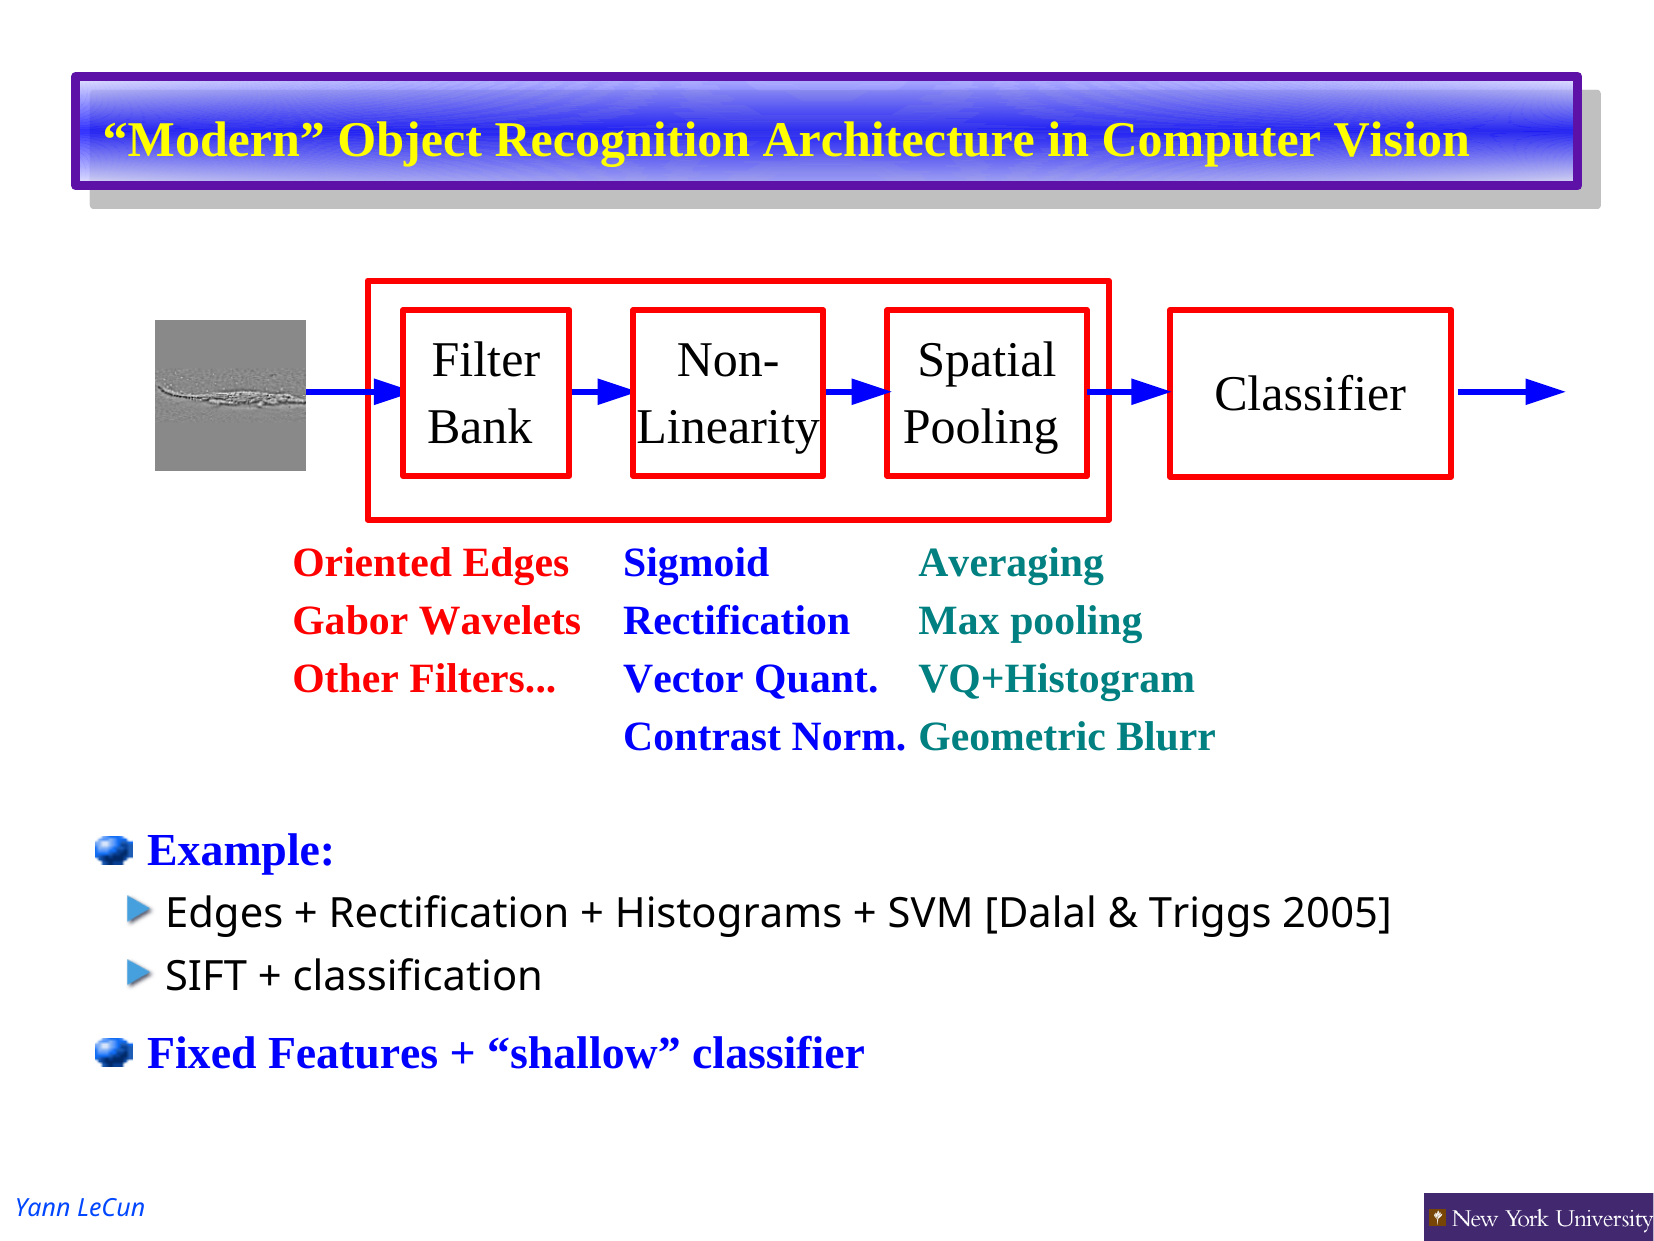

# “Modern” Object Recognition Architecture in Computer Vision
Filter
Bank
Non-
Linearity
Spatial
Pooling
Classifier
Oriented Edges
Gabor Wavelets
Other Filters...
Sigmoid
Rectification
Vector Quant.
Contrast Norm.
Averaging
Max pooling
VQ+Histogram
Geometric Blurr
Example:
Edges + Rectification + Histograms + SVM [Dalal & Triggs 2005]
SIFT + classification
Fixed Features + “shallow” classifier